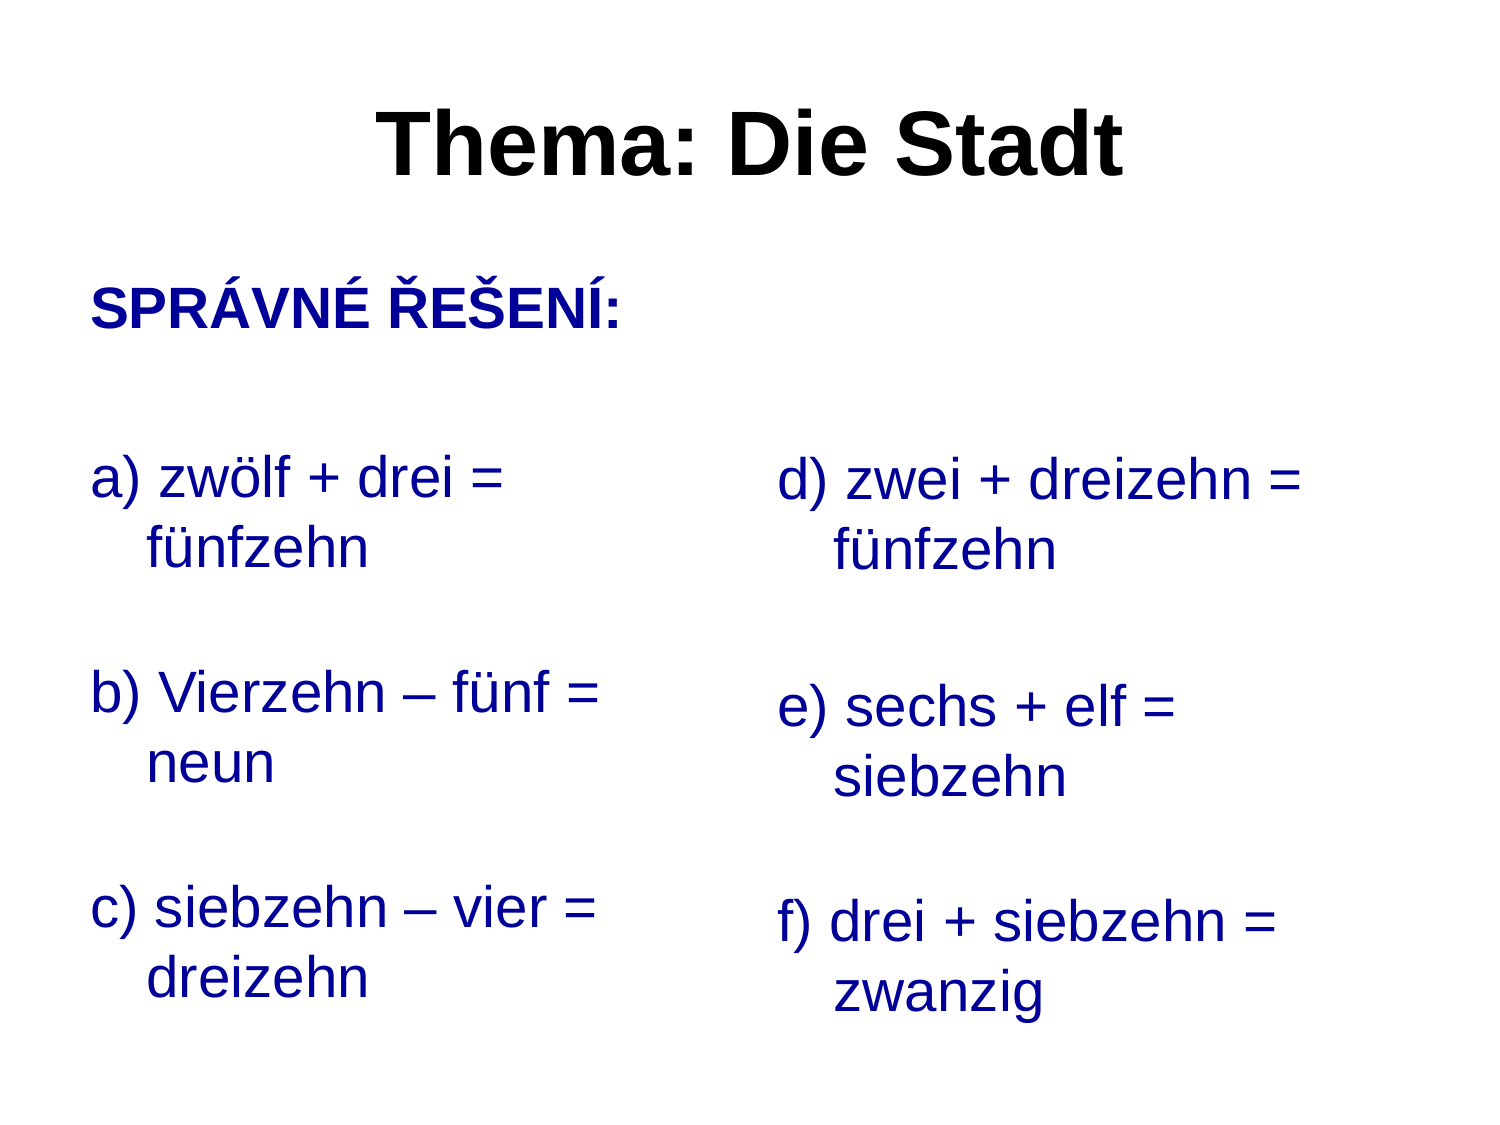

# Thema: Die Stadt
SPRÁVNÉ ŘEŠENÍ:
a) zwölf + drei = fünfzehn
b) Vierzehn – fünf = neun
c) siebzehn – vier = dreizehn
d) zwei + dreizehn = fünfzehn
e) sechs + elf = siebzehn
f) drei + siebzehn = zwanzig